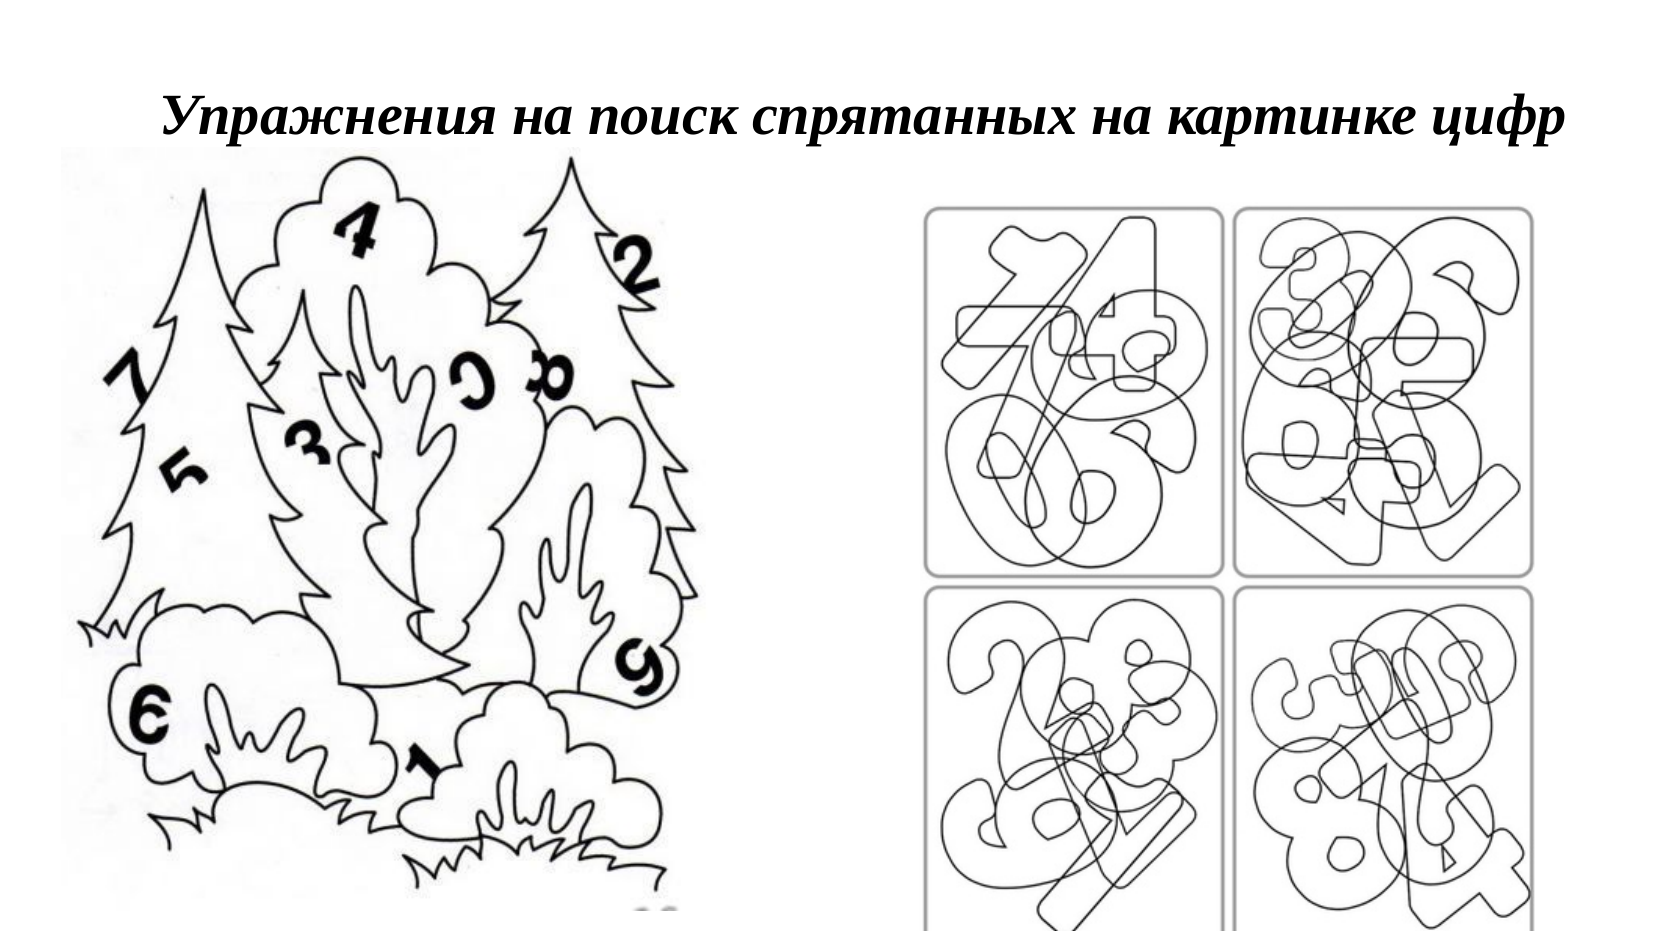

# Упражнения на поиск спрятанных на картинке цифр